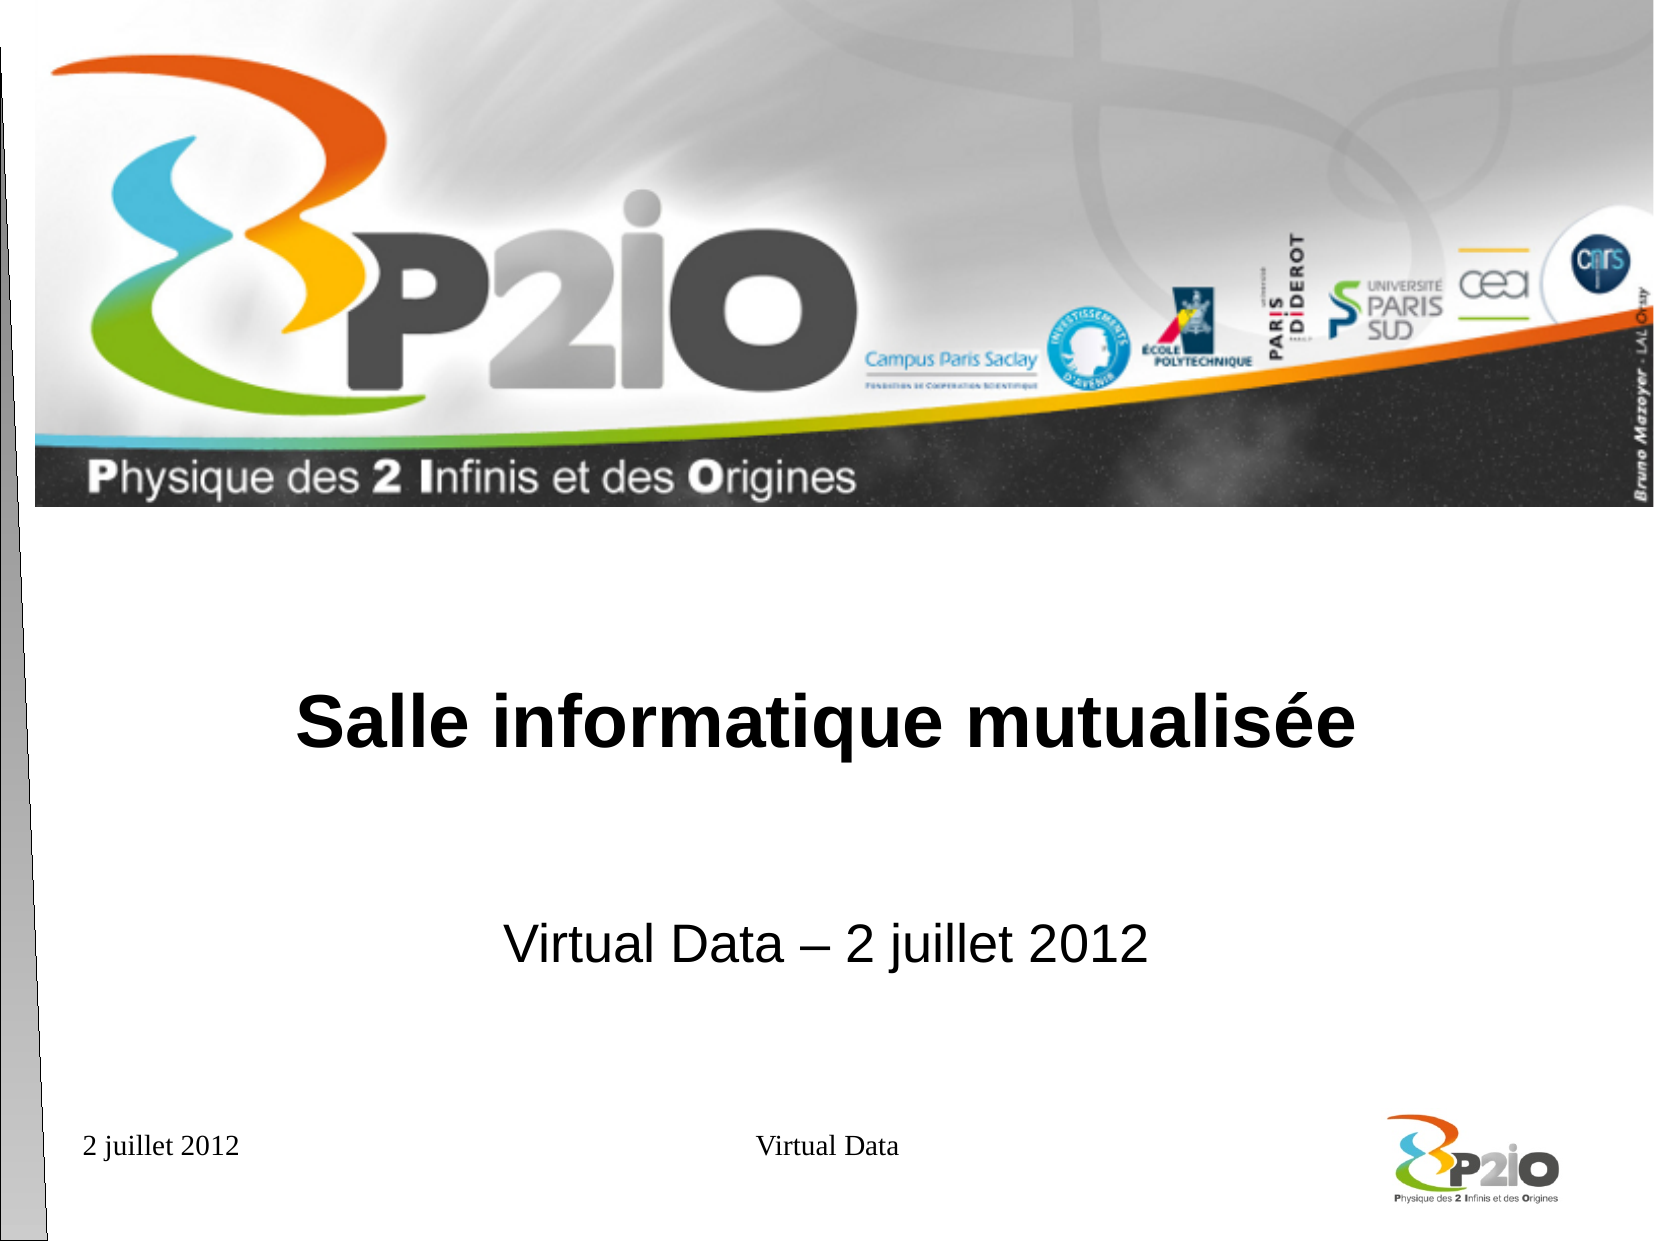

#
Salle informatique mutualisée
Virtual Data – 2 juillet 2012